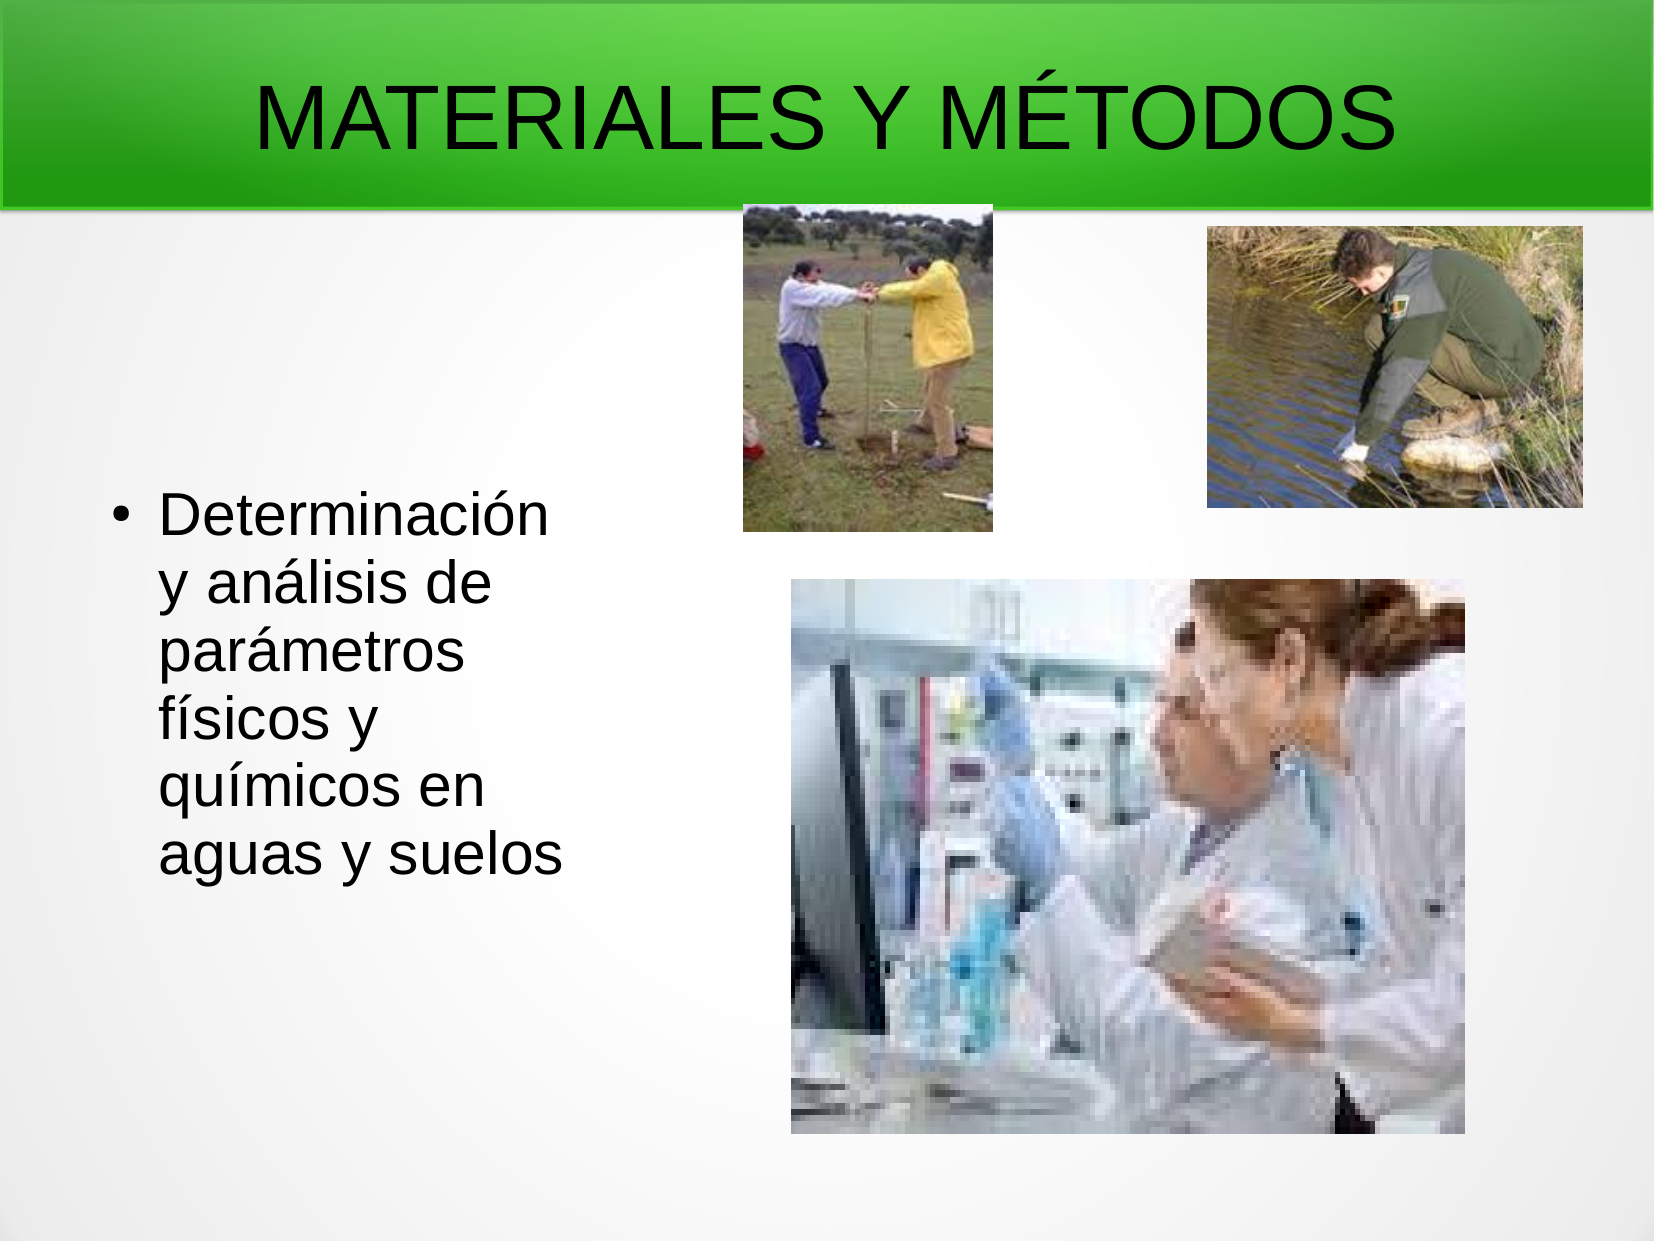

# MATERIALES Y MÉTODOS
Determinación y análisis de parámetros físicos y químicos en aguas y suelos